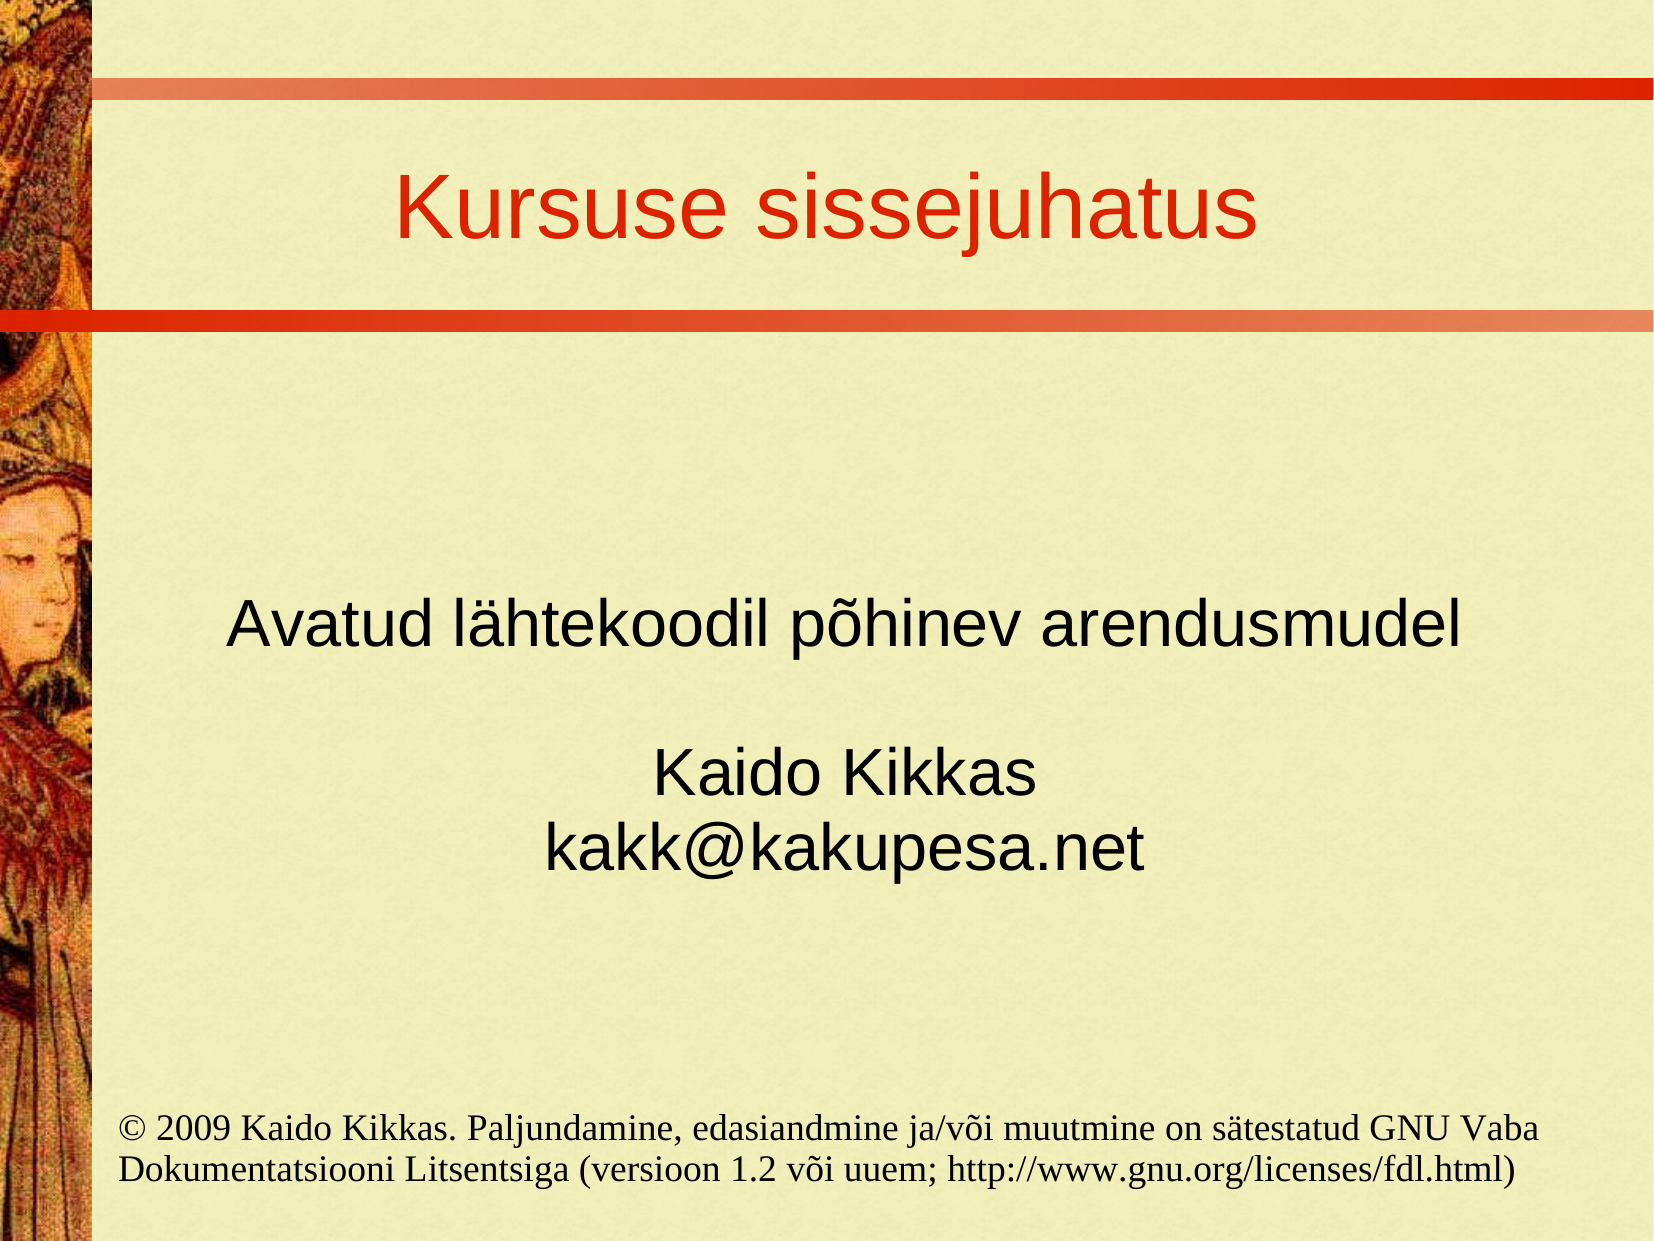

# Kursuse sissejuhatus
Avatud lähtekoodil põhinev arendusmudel
Kaido Kikkas
kakk@kakupesa.net
© 2009 Kaido Kikkas. Paljundamine, edasiandmine ja/või muutmine on sätestatud GNU Vaba Dokumentatsiooni Litsentsiga (versioon 1.2 või uuem; http://www.gnu.org/licenses/fdl.html)